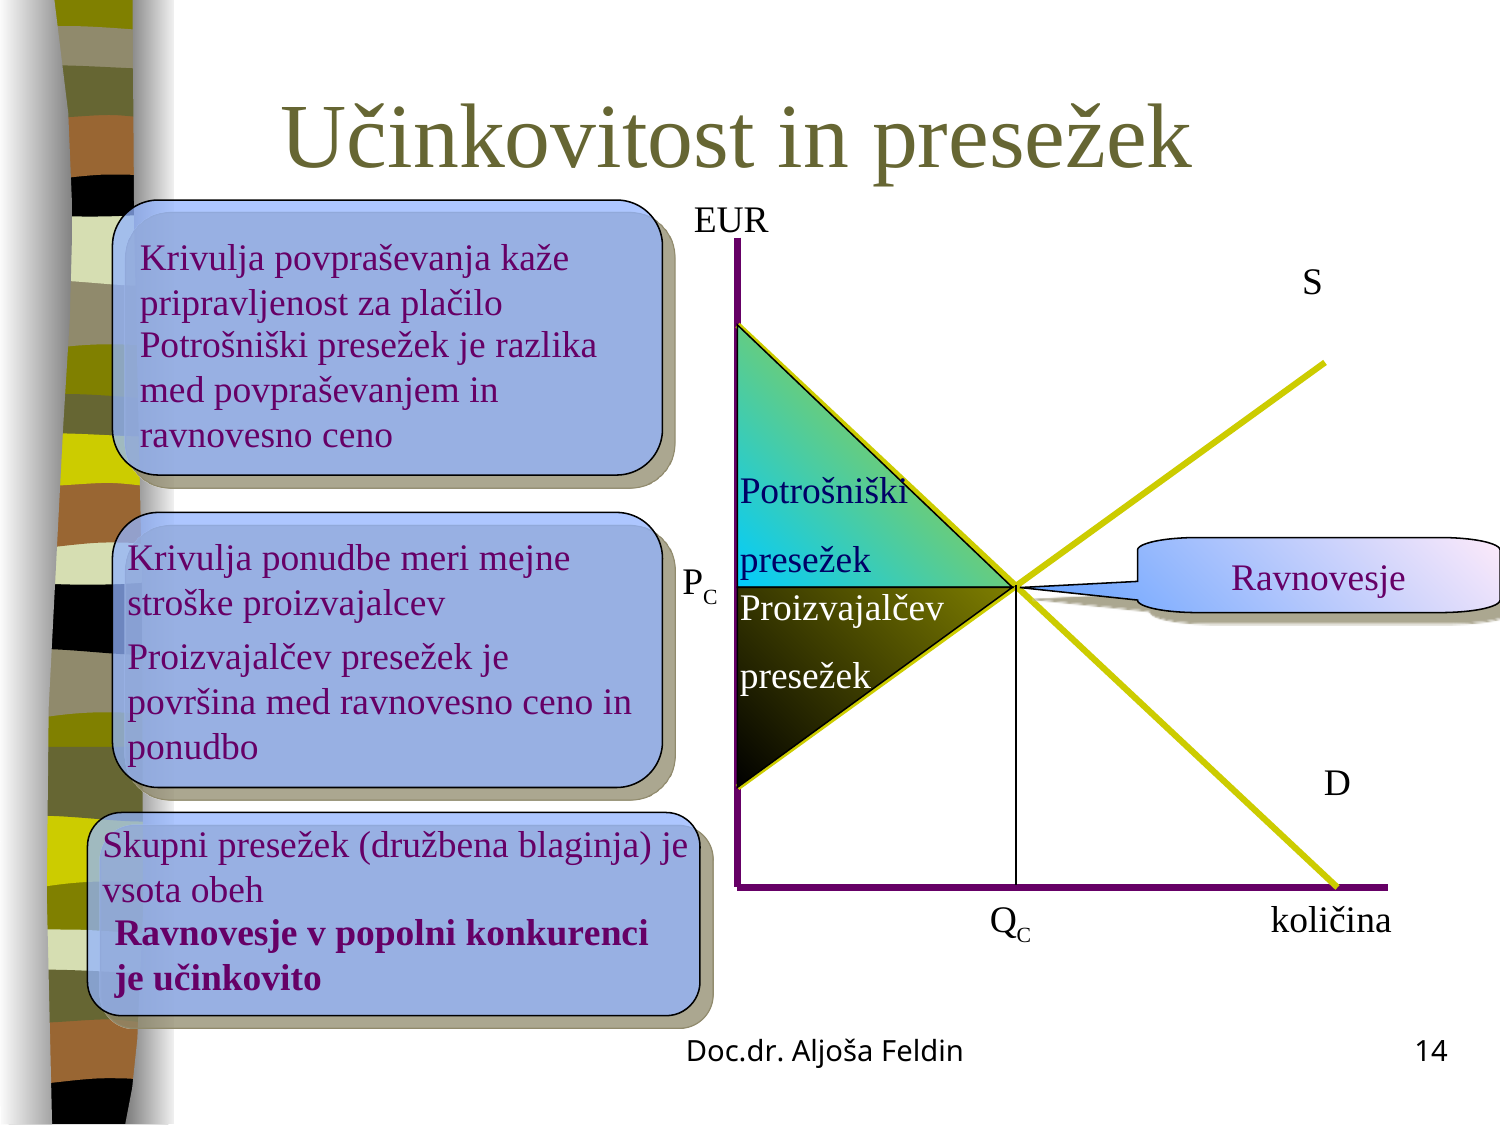

Učinkovitost in presežek
EUR
Krivulja povpraševanja kaže pripravljenost za plačilo
S
Potrošniški presežek je razlika med povpraševanjem in ravnovesno ceno
Potrošniški
presežek
Krivulja ponudbe meri mejne stroške proizvajalcev
Ravnovesje
PC
Proizvajalčev
presežek
Proizvajalčev presežek je površina med ravnovesno ceno in ponudbo
D
Skupni presežek (družbena blaginja) je vsota obeh
QC
količina
Ravnovesje v popolni konkurenci je učinkovito
Doc.dr. Aljoša Feldin